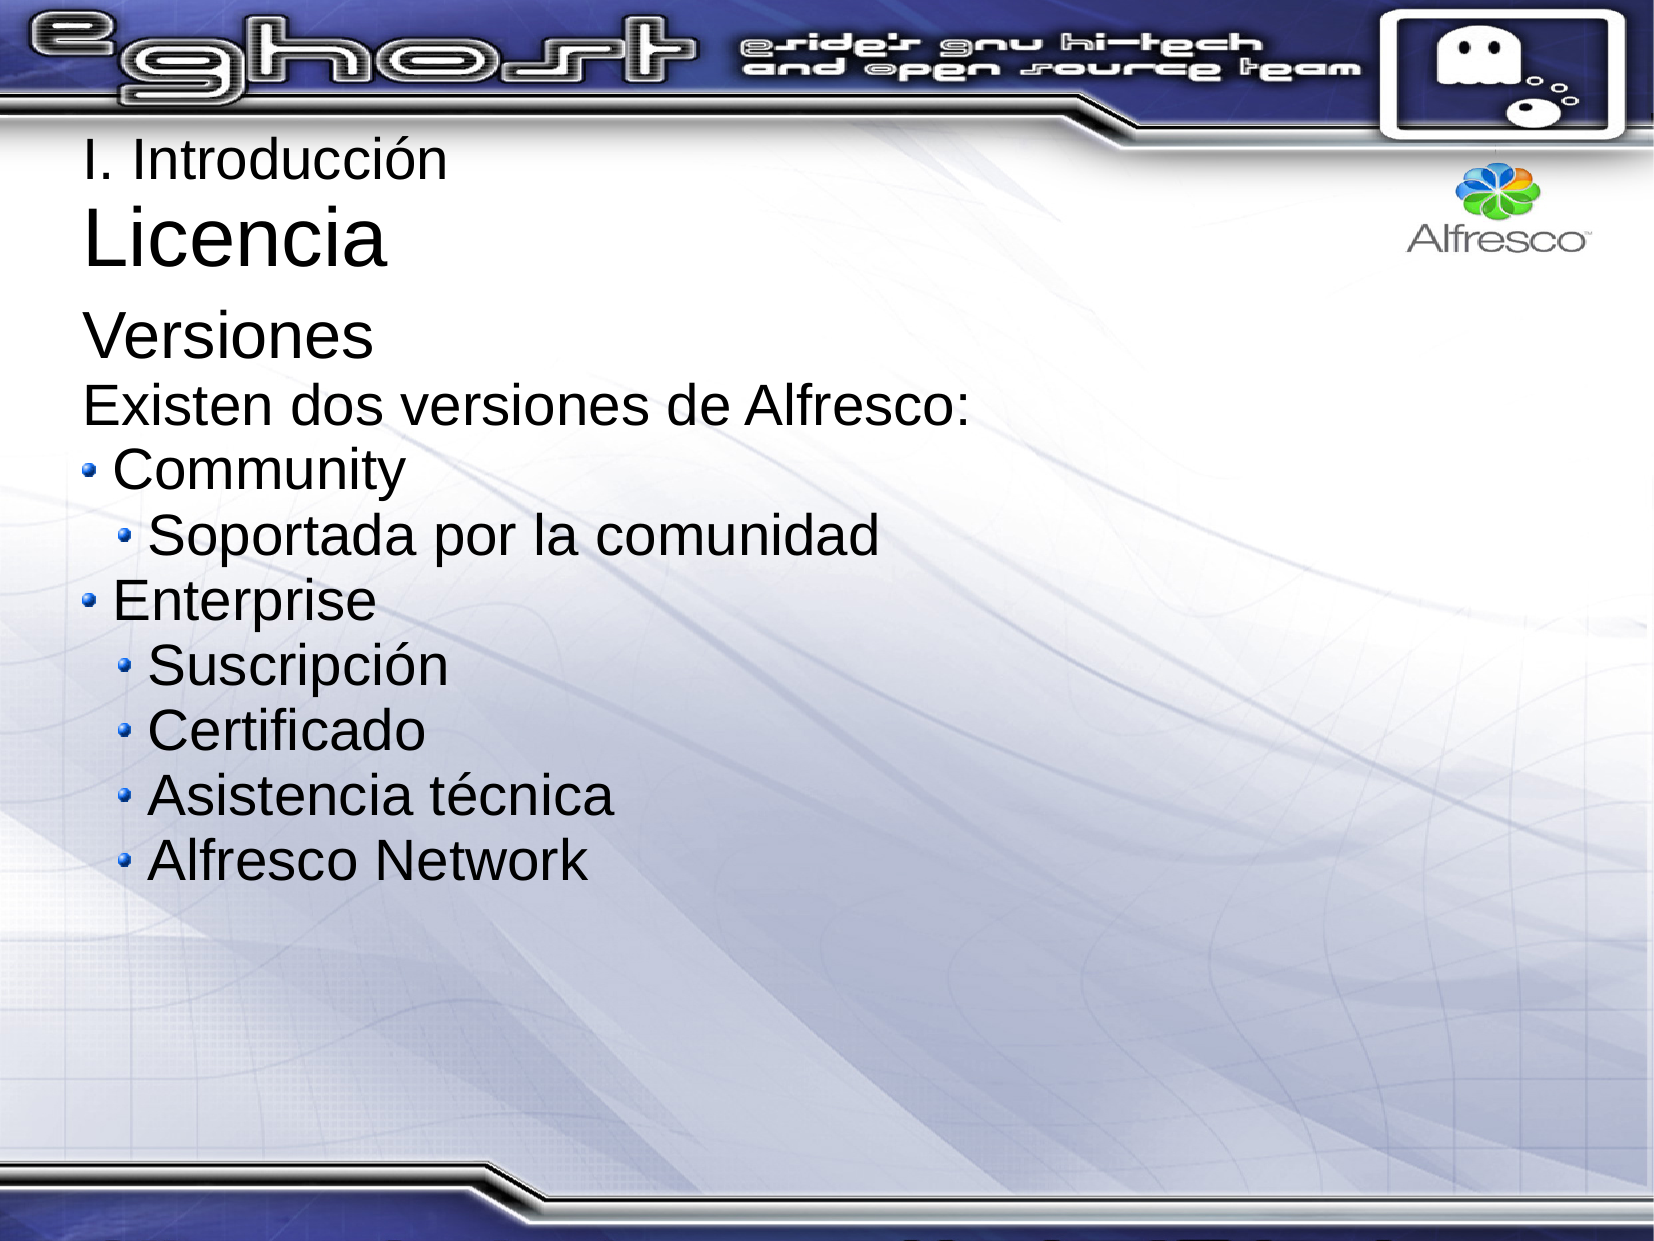

# I. Introducción Licencia
Versiones
Existen dos versiones de Alfresco:
Community
Soportada por la comunidad
Enterprise
Suscripción
Certificado
Asistencia técnica
Alfresco Network